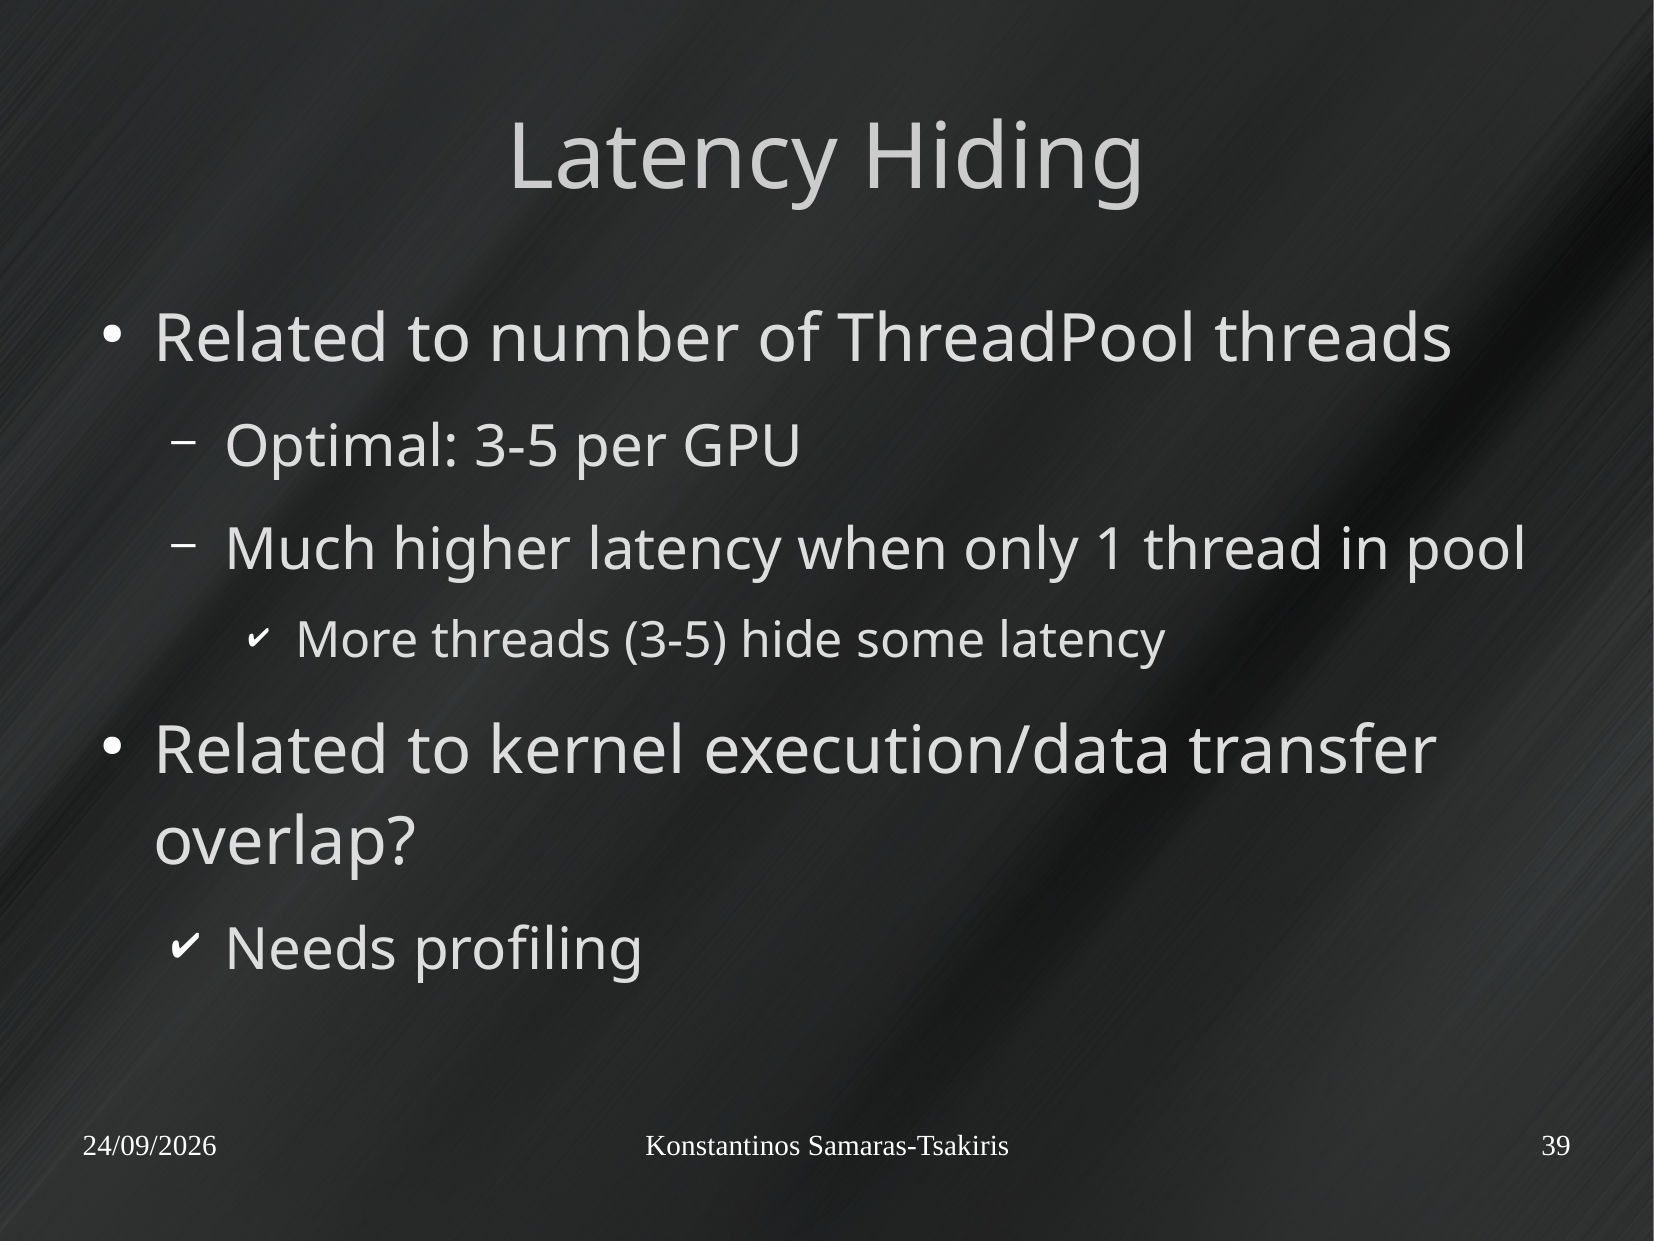

# Latency Hiding
Related to number of ThreadPool threads
Optimal: 3-5 per GPU
Much higher latency when only 1 thread in pool
More threads (3-5) hide some latency
Related to kernel execution/data transfer overlap?
Needs profiling
Konstantinos Samaras-Tsakiris
39